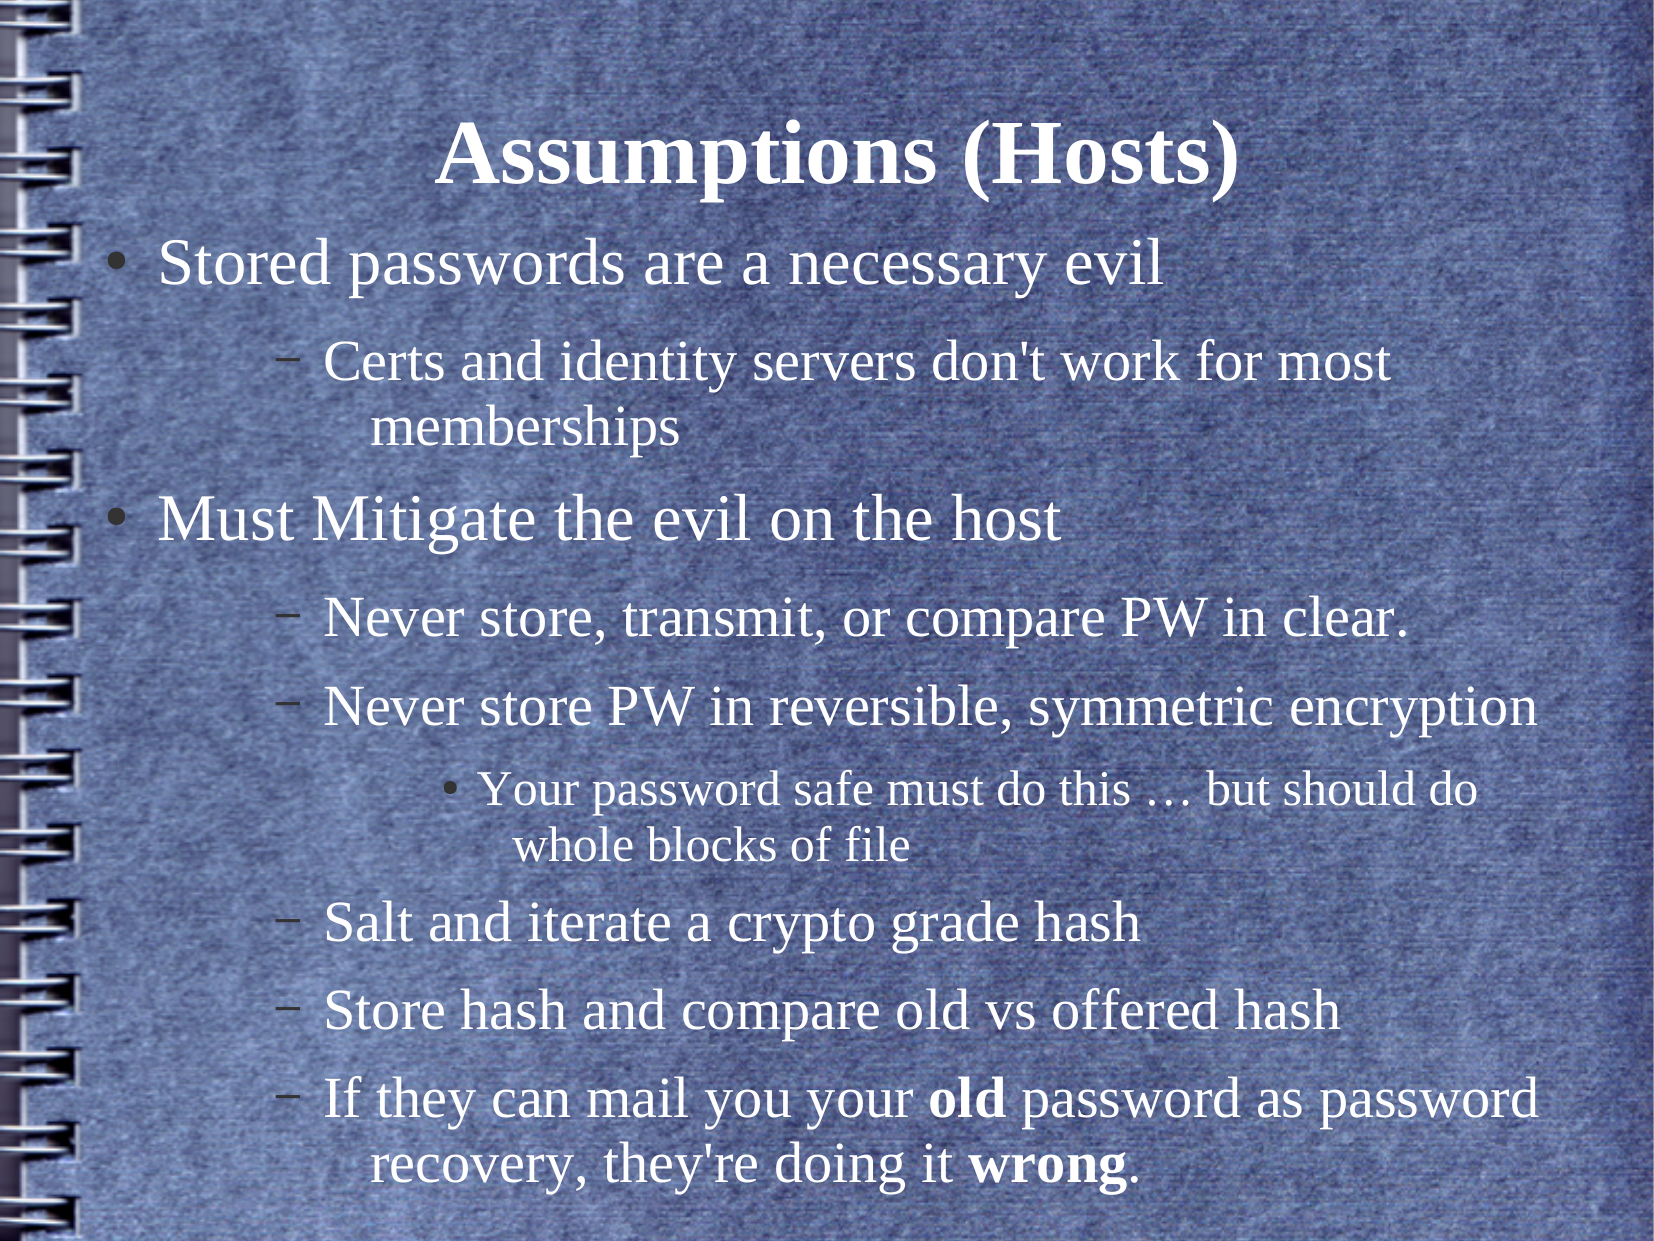

# Assumptions (Hosts)
Stored passwords are a necessary evil
Certs and identity servers don't work for most memberships
Must Mitigate the evil on the host
Never store, transmit, or compare PW in clear.
Never store PW in reversible, symmetric encryption
Your password safe must do this … but should do whole blocks of file
Salt and iterate a crypto grade hash
Store hash and compare old vs offered hash
If they can mail you your old password as password recovery, they're doing it wrong.